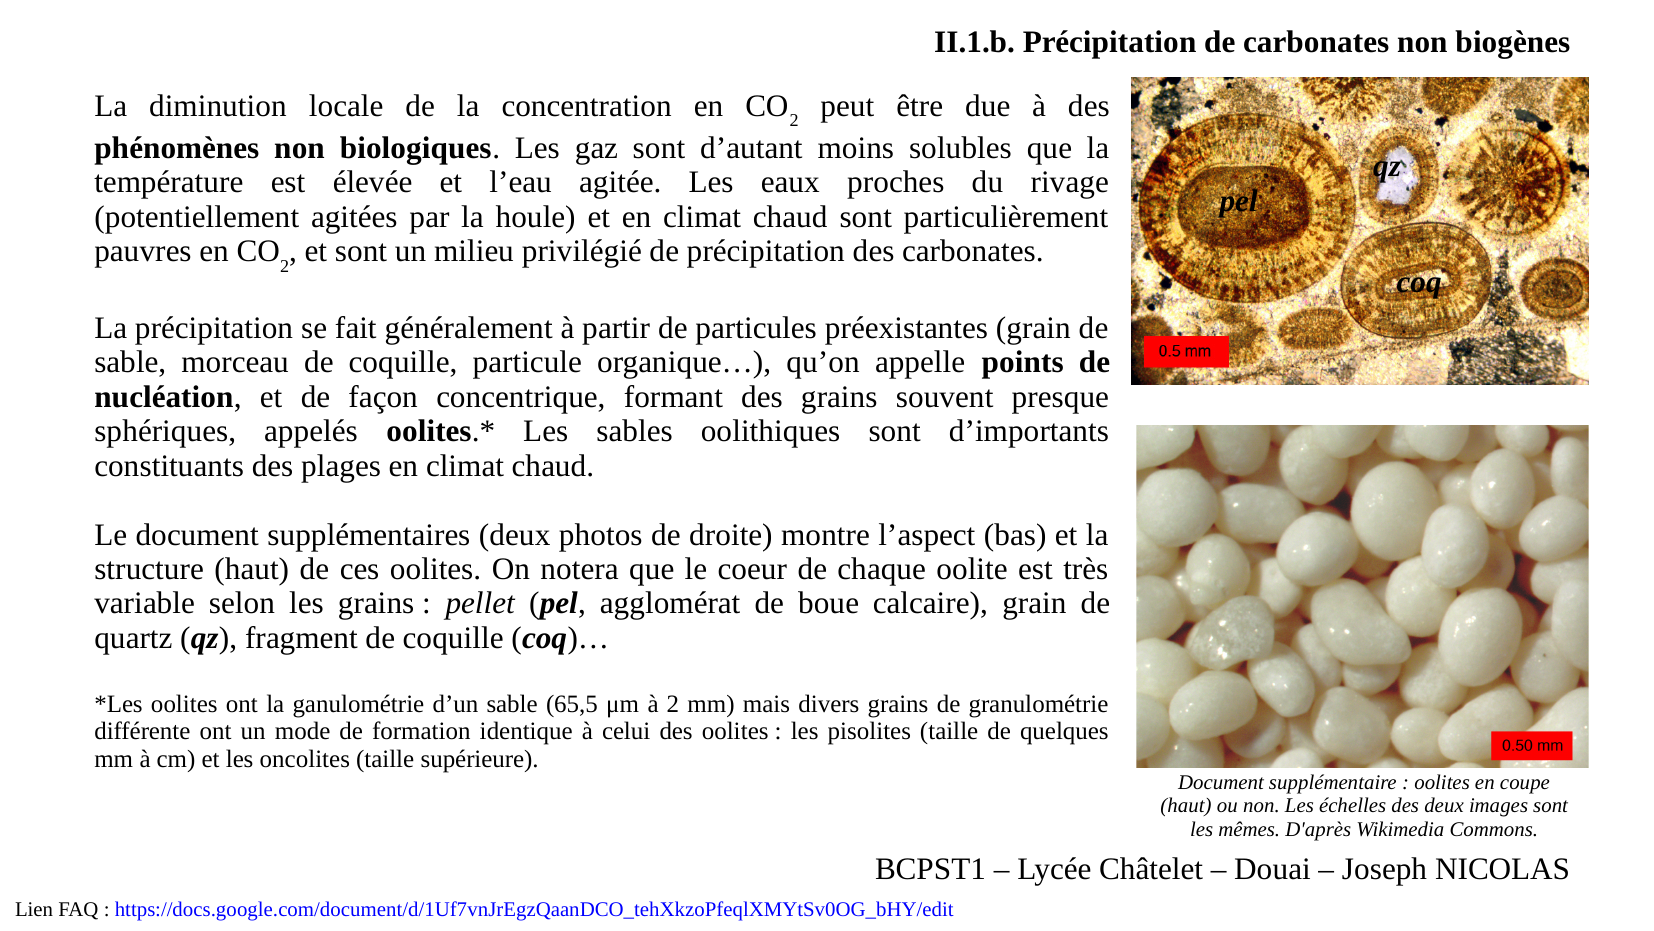

II.1.b. Précipitation de carbonates non biogènes
La diminution locale de la concentration en CO2 peut être due à des phénomènes non biologiques. Les gaz sont d’autant moins solubles que la température est élevée et l’eau agitée. Les eaux proches du rivage (potentiellement agitées par la houle) et en climat chaud sont particulièrement pauvres en CO2, et sont un milieu privilégié de précipitation des carbonates.
La précipitation se fait généralement à partir de particules préexistantes (grain de sable, morceau de coquille, particule organique…), qu’on appelle points de nucléation, et de façon concentrique, formant des grains souvent presque sphériques, appelés oolites.* Les sables oolithiques sont d’importants constituants des plages en climat chaud.
Le document supplémentaires (deux photos de droite) montre l’aspect (bas) et la structure (haut) de ces oolites. On notera que le coeur de chaque oolite est très variable selon les grains : pellet (pel, agglomérat de boue calcaire), grain de quartz (qz), fragment de coquille (coq)…
*Les oolites ont la ganulométrie d’un sable (65,5 μm à 2 mm) mais divers grains de granulométrie différente ont un mode de formation identique à celui des oolites : les pisolites (taille de quelques mm à cm) et les oncolites (taille supérieure).
qz
pel
coq
Document supplémentaire : oolites en coupe (haut) ou non. Les échelles des deux images sont les mêmes. D'après Wikimedia Commons.
BCPST1 – Lycée Châtelet – Douai – Joseph NICOLAS
Lien FAQ : https://docs.google.com/document/d/1Uf7vnJrEgzQaanDCO_tehXkzoPfeqlXMYtSv0OG_bHY/edit